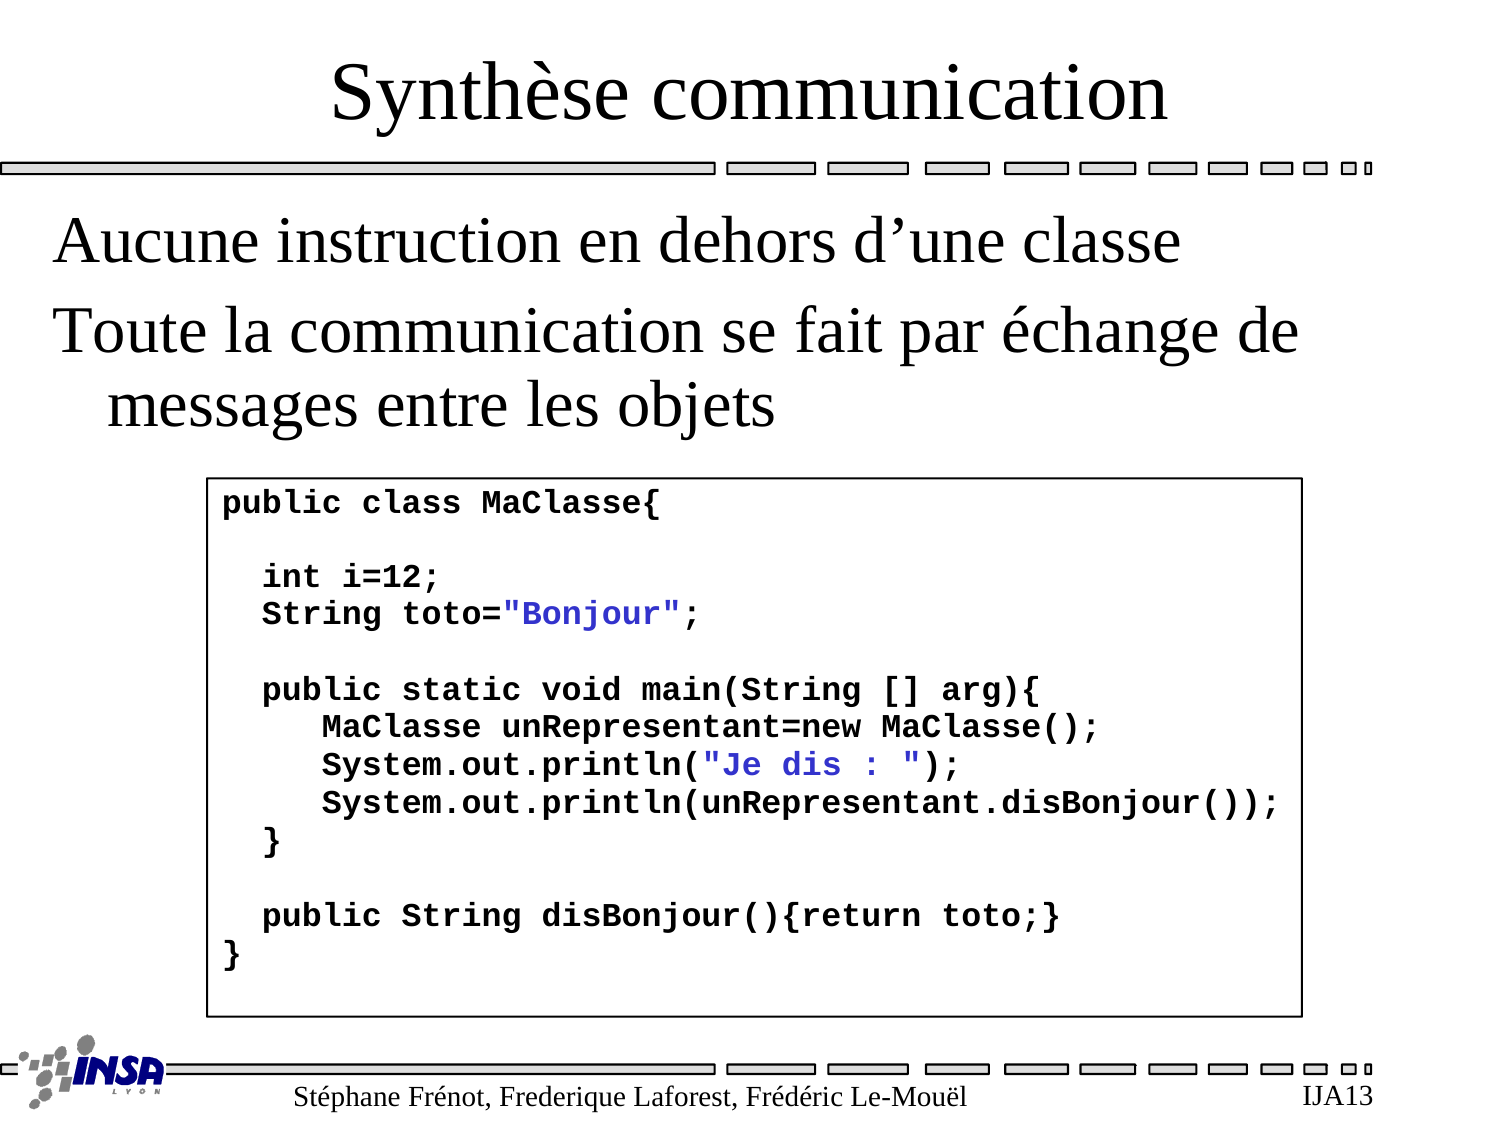

# Synthèse communication
Aucune instruction en dehors d’une classe
Toute la communication se fait par échange de messages entre les objets
public class MaClasse{
 int i=12;
 String toto="Bonjour";
 public static void main(String [] arg){
 MaClasse unRepresentant=new MaClasse();
 System.out.println("Je dis : ");
 System.out.println(unRepresentant.disBonjour());
 }
 public String disBonjour(){return toto;}
}